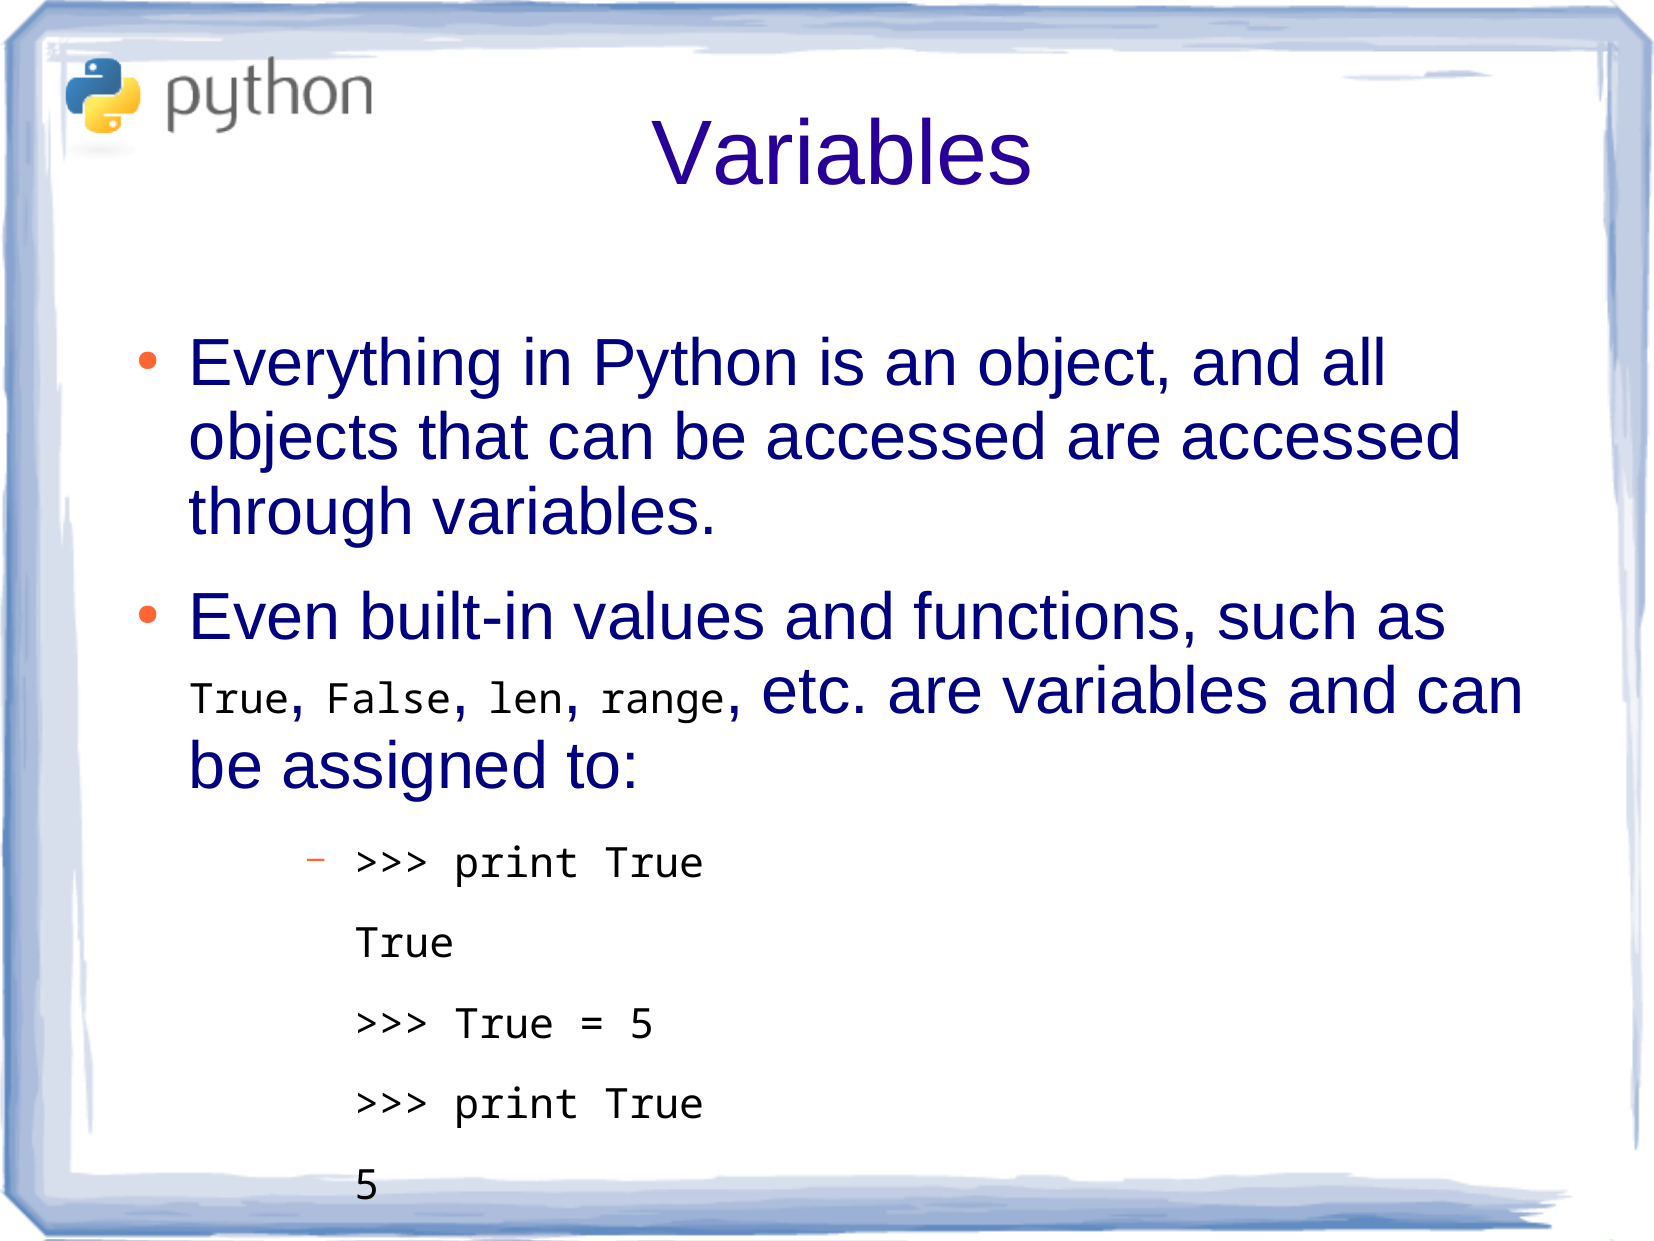

# Variables
Everything in Python is an object, and all objects that can be accessed are accessed through variables.
Even built-in values and functions, such as True, False, len, range, etc. are variables and can be assigned to:
>>> print True
True
>>> True = 5
>>> print True
5